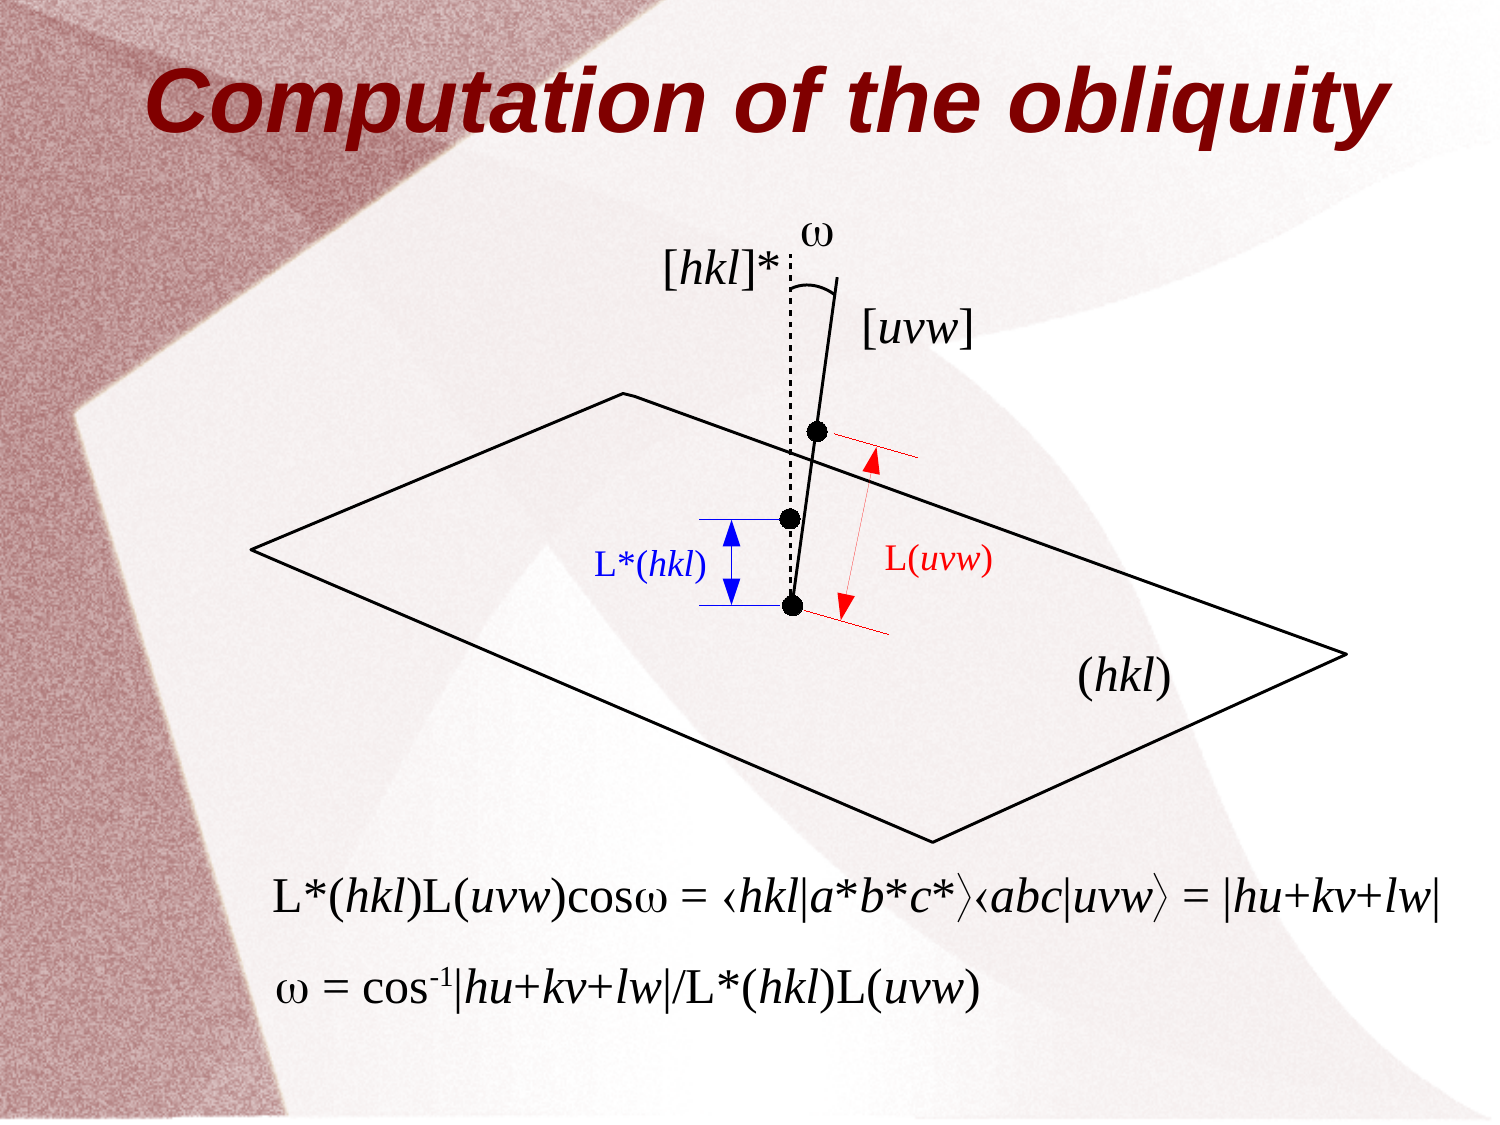

# Computation of the obliquity
w
[hkl]*
[uvw]
L(uvw)
L*(hkl)
(hkl)
L*(hkl)L(uvw)cosw = hkl|a*b*c*abc|uvw = |hu+kv+lw|
w = cos-1|hu+kv+lw|/L*(hkl)L(uvw)